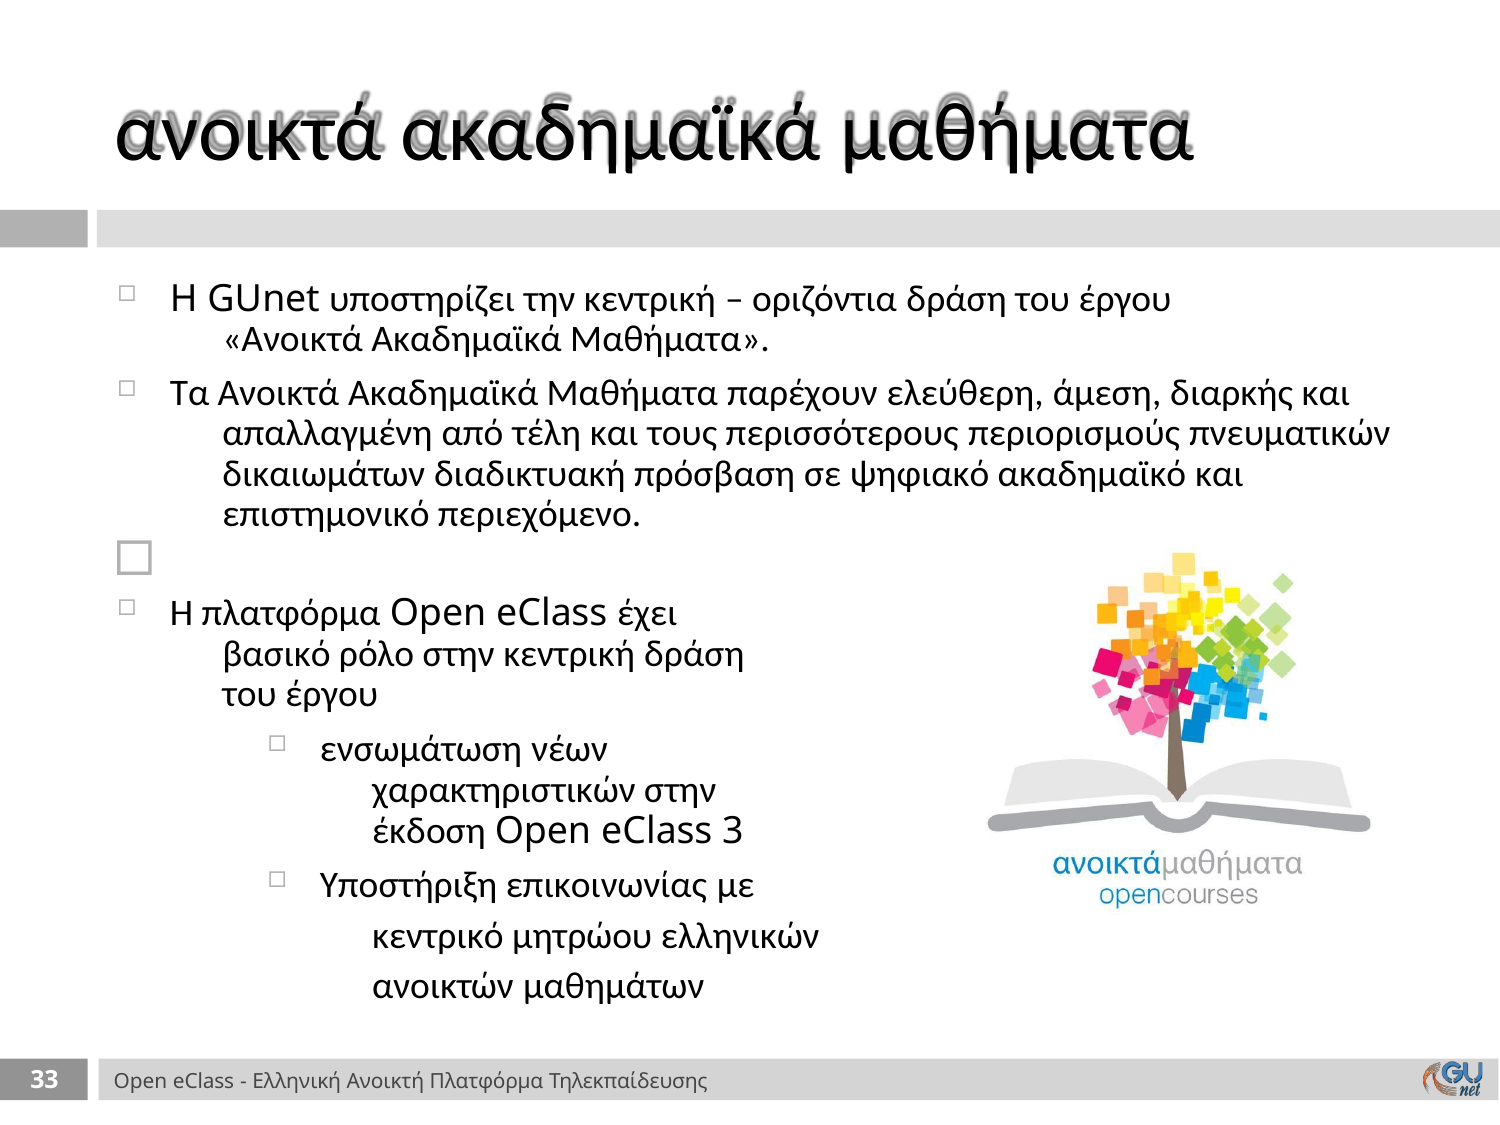

# ανοικτά ακαδημαϊκά μαθήματα
H GUnet υποστηρίζει την κεντρική – οριζόντια δράση του έργου «Ανοικτά Ακαδημαϊκά Μαθήματα».
Τα Ανοικτά Ακαδημαϊκά Μαθήματα παρέχουν ελεύθερη, άμεση, διαρκής και απαλλαγμένη από τέλη και τους περισσότερους περιορισμούς πνευματικών δικαιωμάτων διαδικτυακή πρόσβαση σε ψηφιακό ακαδημαϊκό και επιστημονικό περιεχόμενο.
Η πλατφόρμα Open eClass έχει βασικό ρόλο στην κεντρική δράση του έργου
ενσωμάτωση νέων χαρακτηριστικών στην έκδοση Open eClass 3
Υποστήριξη επικοινωνίας με κεντρικό μητρώου ελληνικών ανοικτών μαθημάτων
33
Open eClass - Ελληνική Ανοικτή Πλατφόρμα Τηλεκπαίδευσης